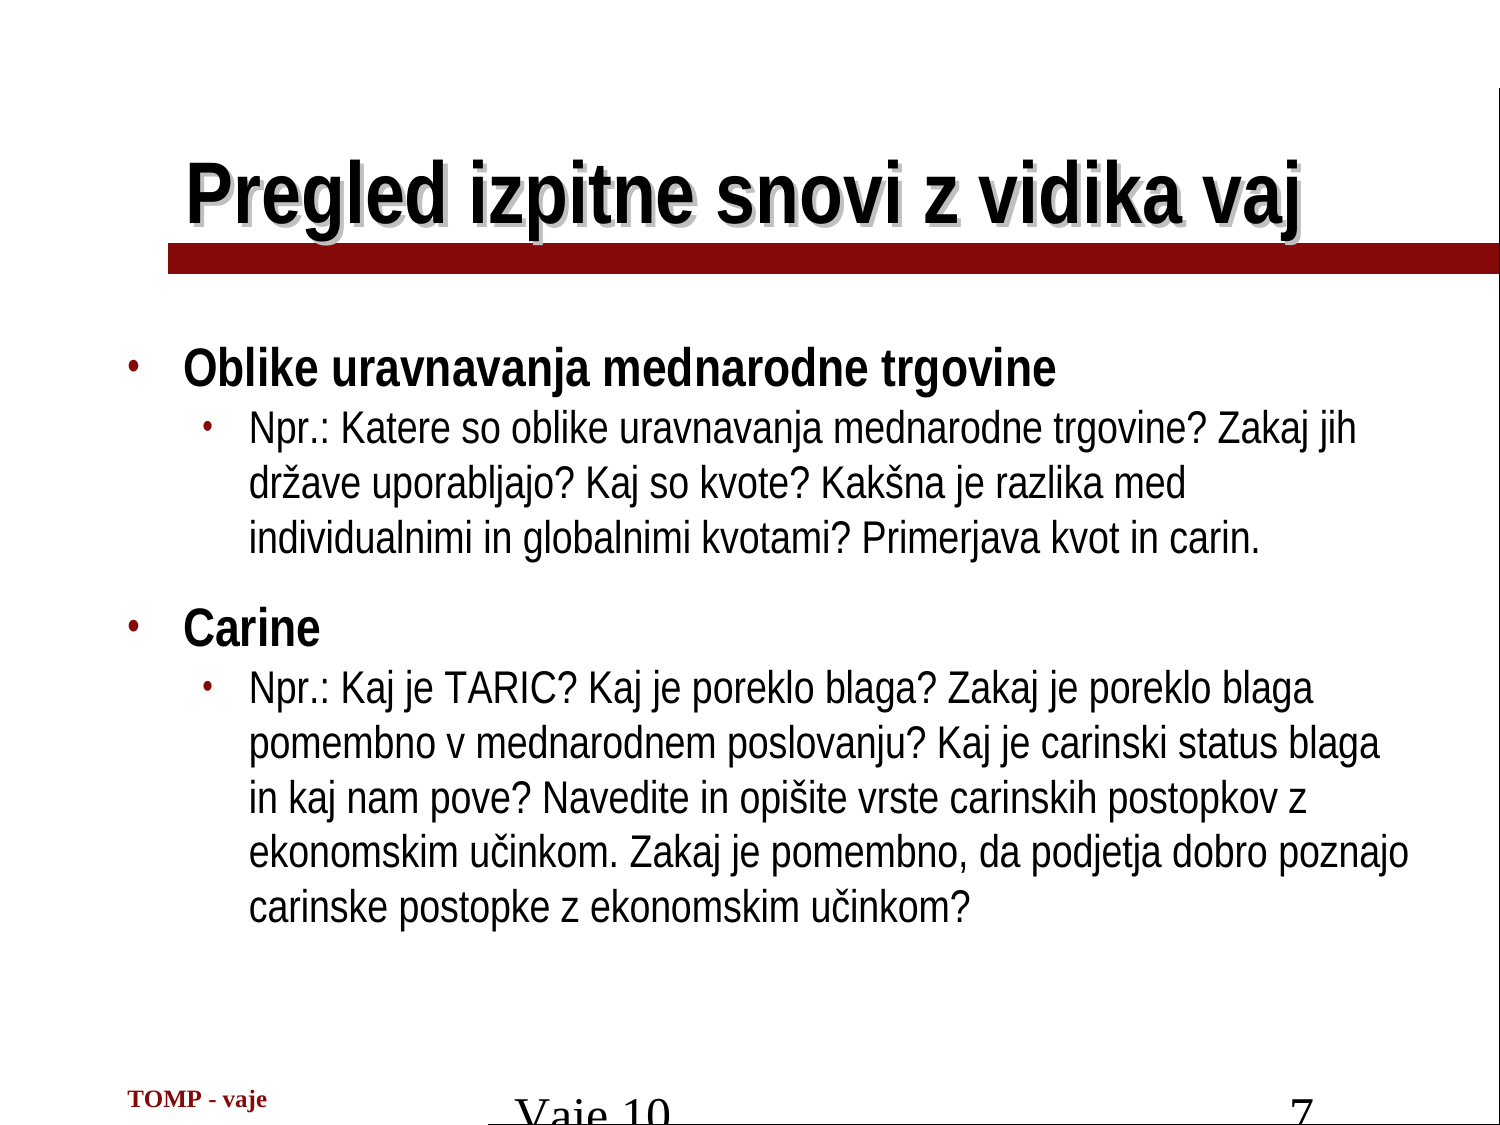

Pregled izpitne snovi z vidika vaj
# Oblike uravnavanja mednarodne trgovine
Npr.: Katere so oblike uravnavanja mednarodne trgovine? Zakaj jih države uporabljajo? Kaj so kvote? Kakšna je razlika med individualnimi in globalnimi kvotami? Primerjava kvot in carin.
Carine
Npr.: Kaj je TARIC? Kaj je poreklo blaga? Zakaj je poreklo blaga pomembno v mednarodnem poslovanju? Kaj je carinski status blaga in kaj nam pove? Navedite in opišite vrste carinskih postopkov z ekonomskim učinkom. Zakaj je pomembno, da podjetja dobro poznajo carinske postopke z ekonomskim učinkom?
Vaje 5
7